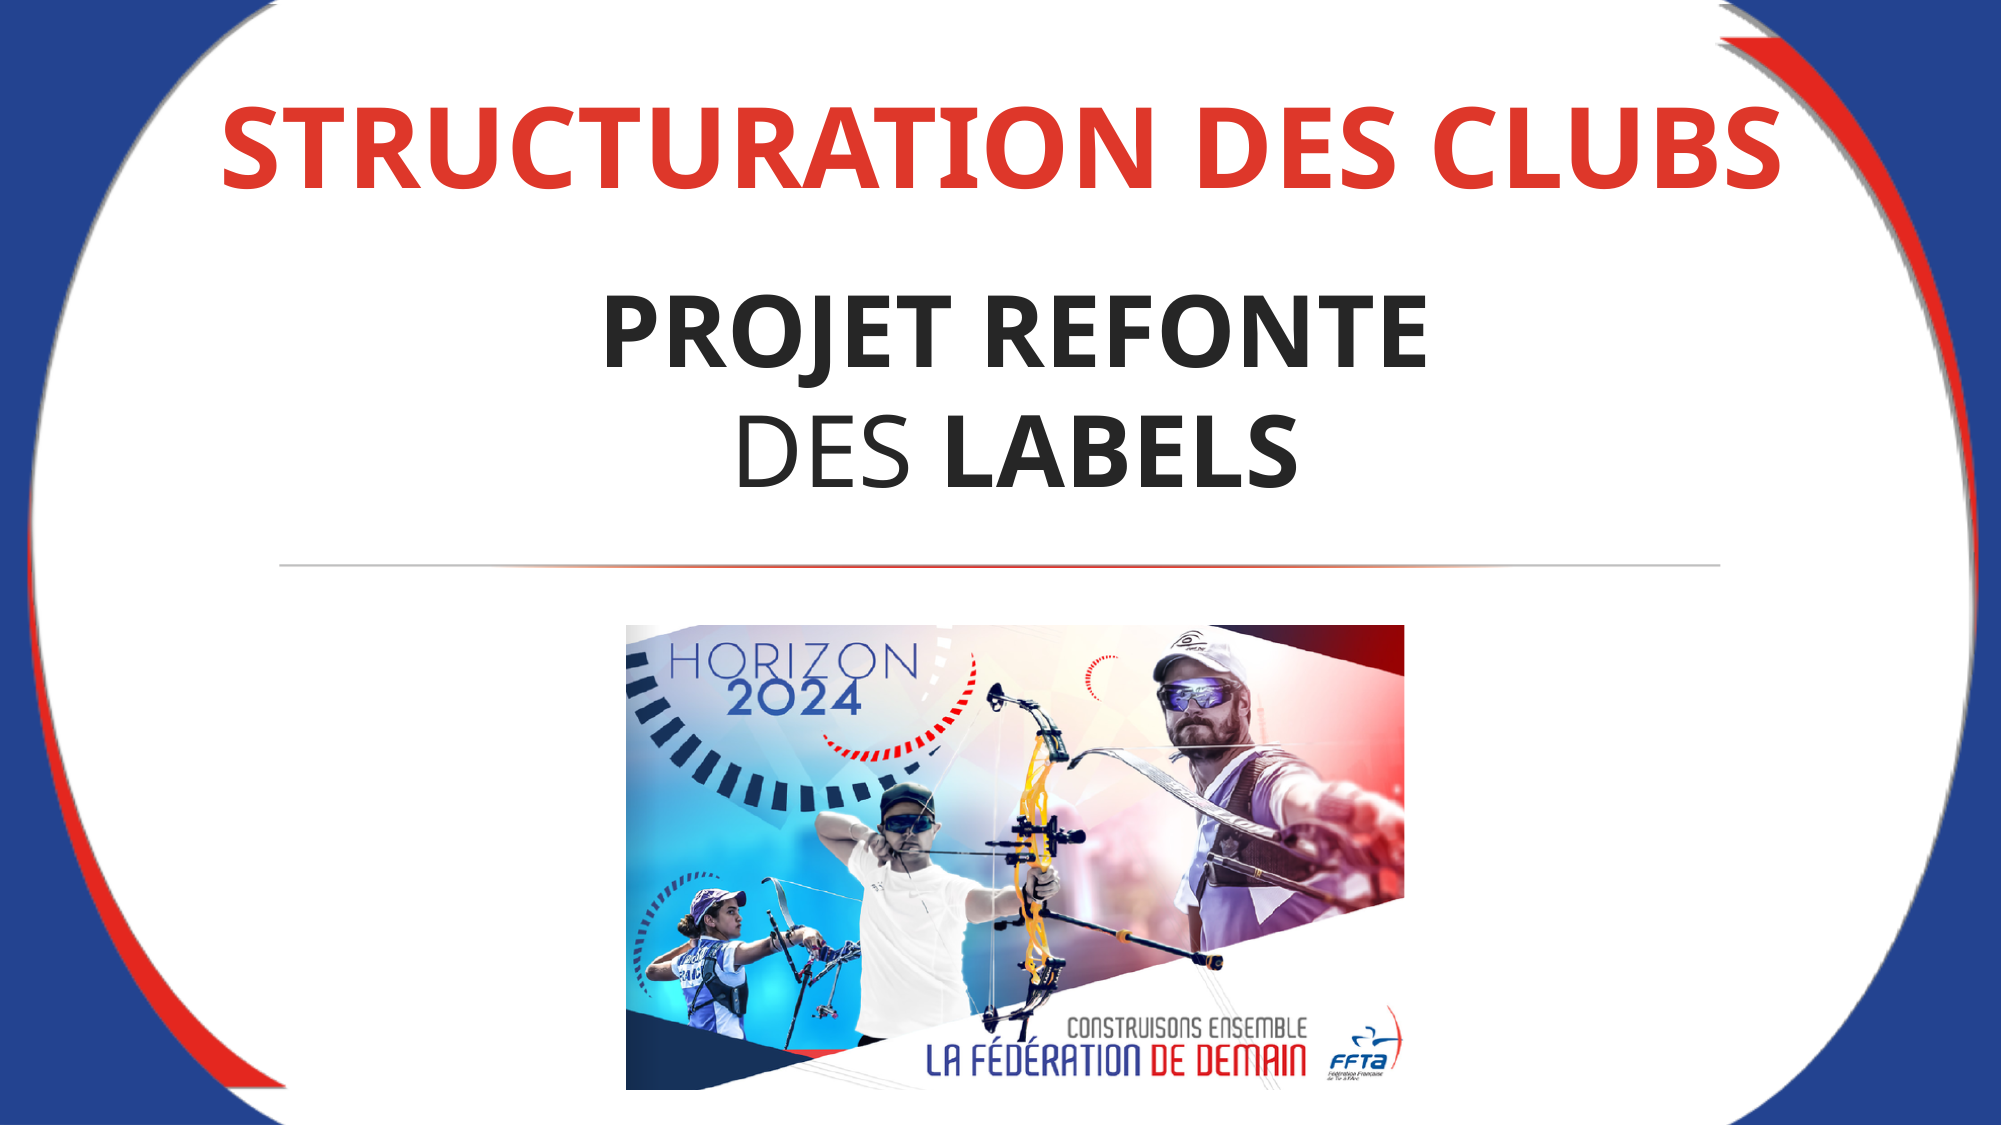

STRUCTURATION DES CLUBS
PROJET REFONTE
DES LABELS